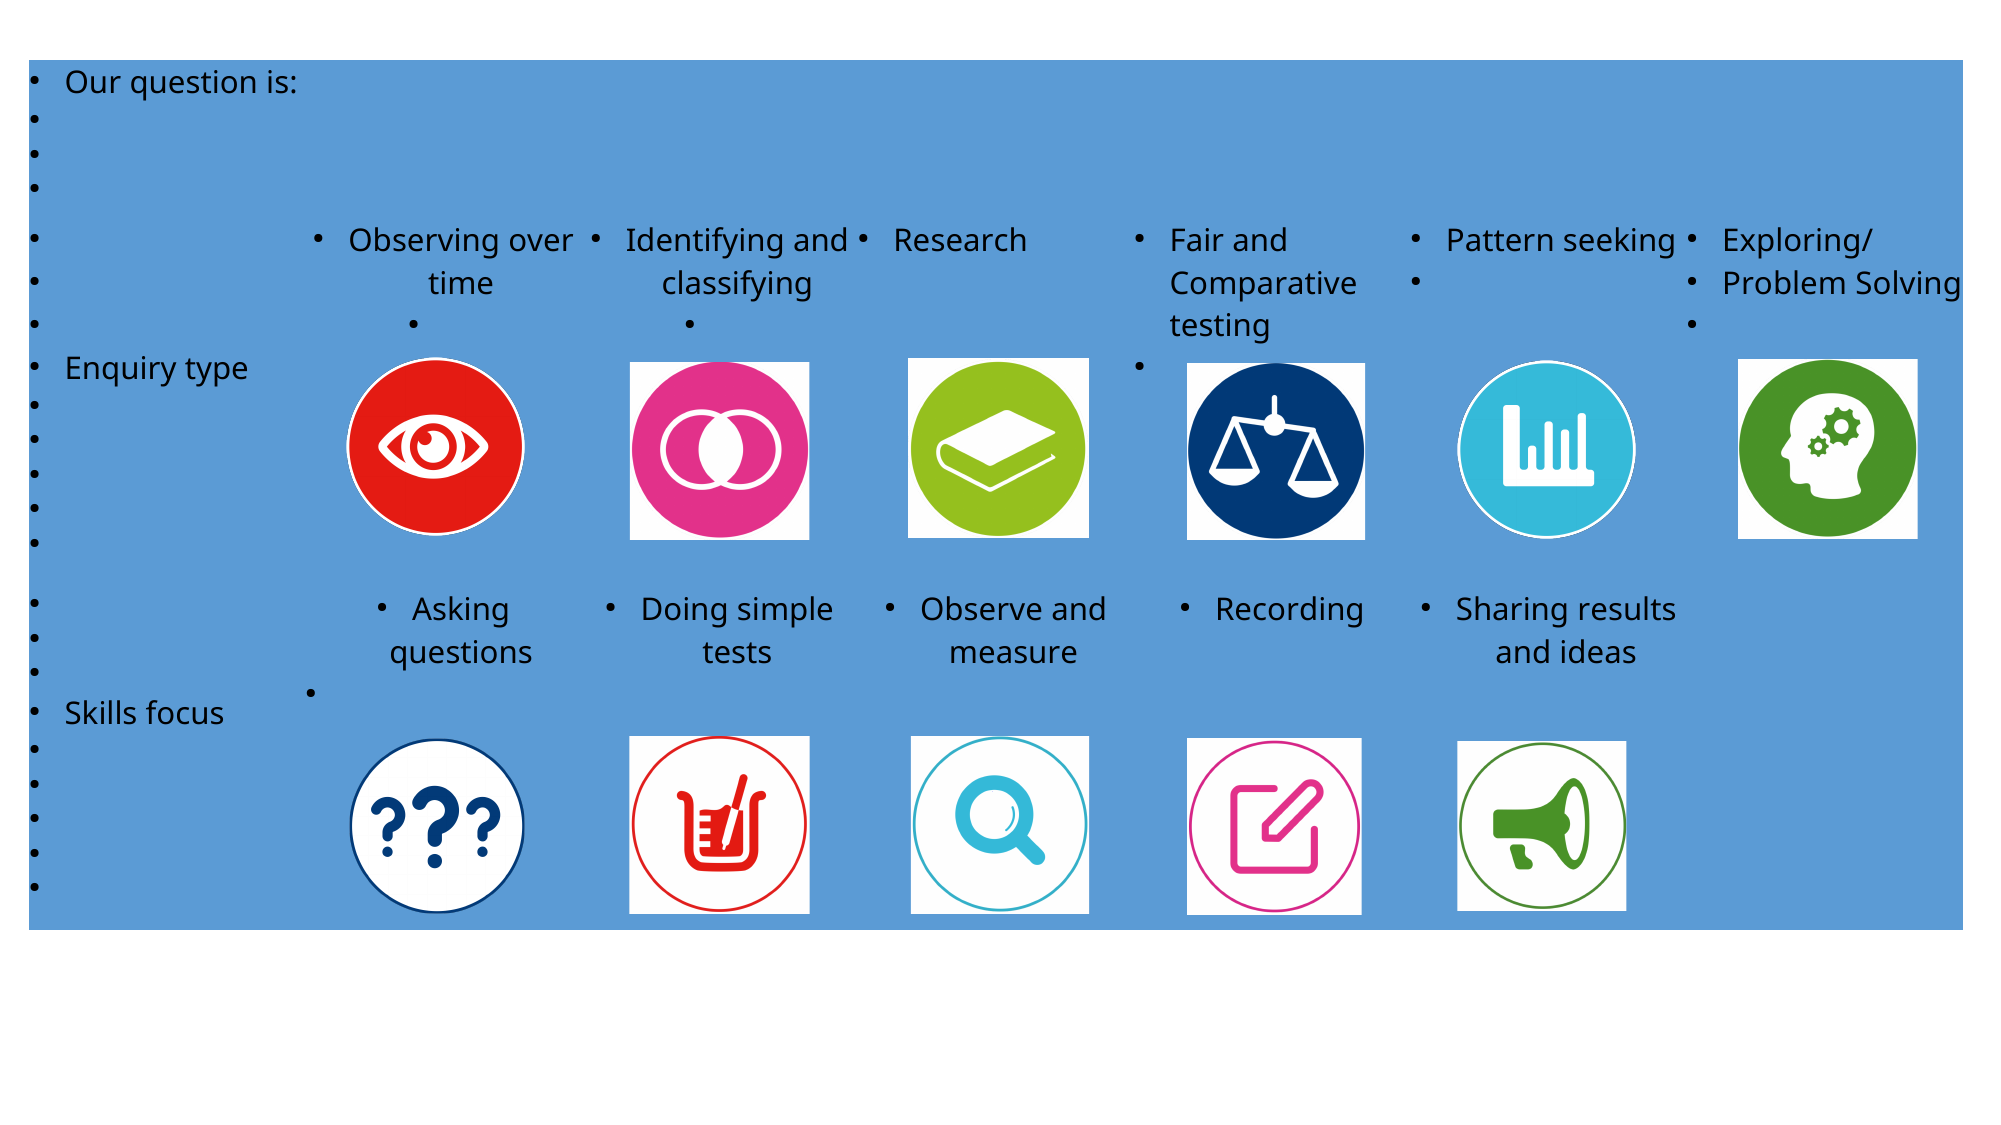

| Our question is: | | | | | | |
| --- | --- | --- | --- | --- | --- | --- |
| Enquiry type | Observing over time | Identifying and classifying | Research | Fair and Comparative testing | Pattern seeking | Exploring/ Problem Solving |
| Skills focus | Asking questions | Doing simple tests | Observe and measure | Recording | Sharing results and ideas | |
#